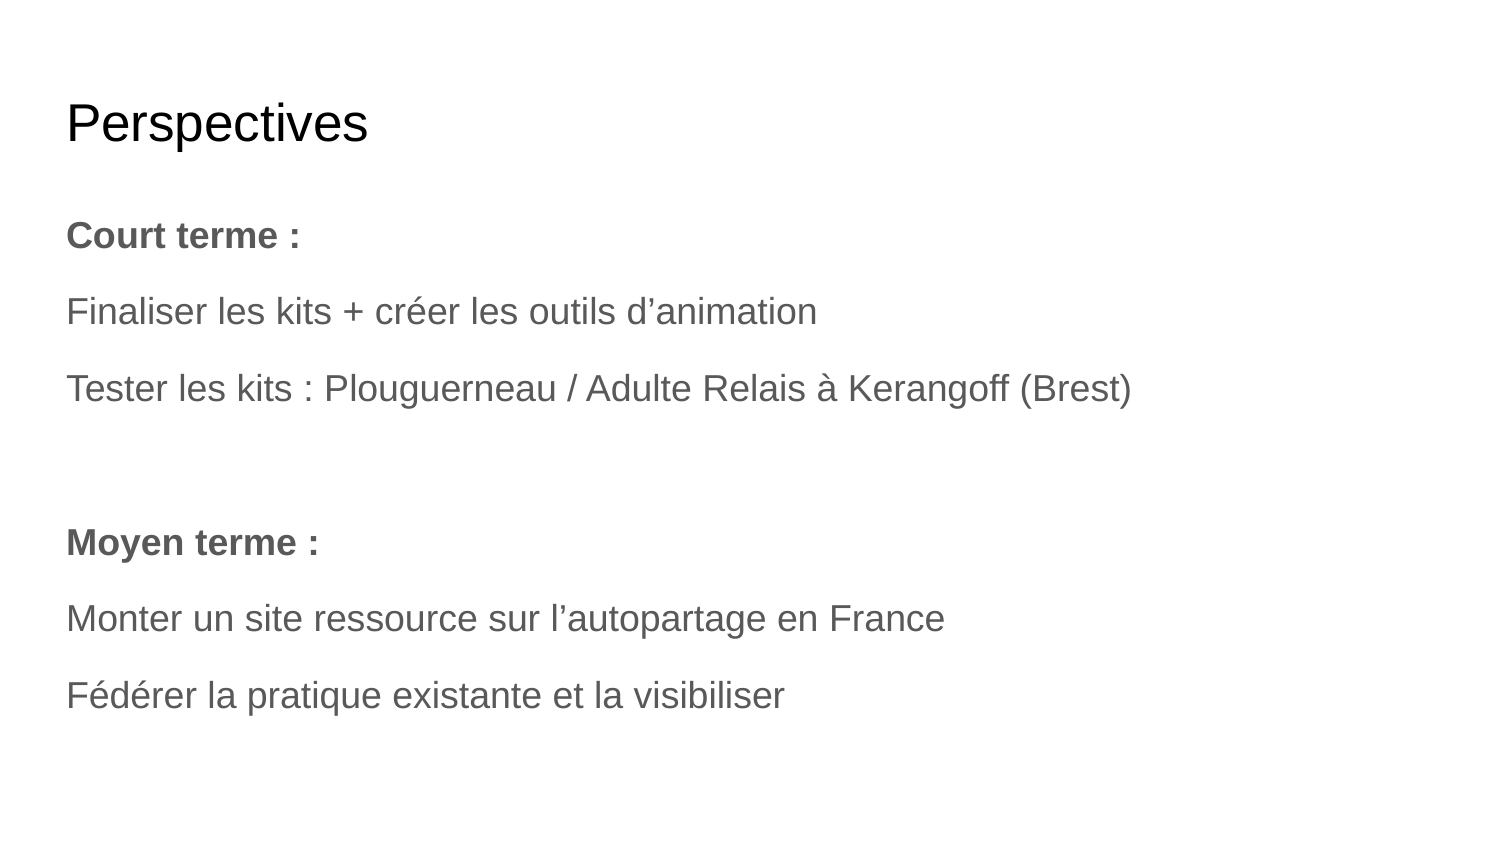

# Perspectives
Court terme :
Finaliser les kits + créer les outils d’animation
Tester les kits : Plouguerneau / Adulte Relais à Kerangoff (Brest)
Moyen terme :
Monter un site ressource sur l’autopartage en France
Fédérer la pratique existante et la visibiliser